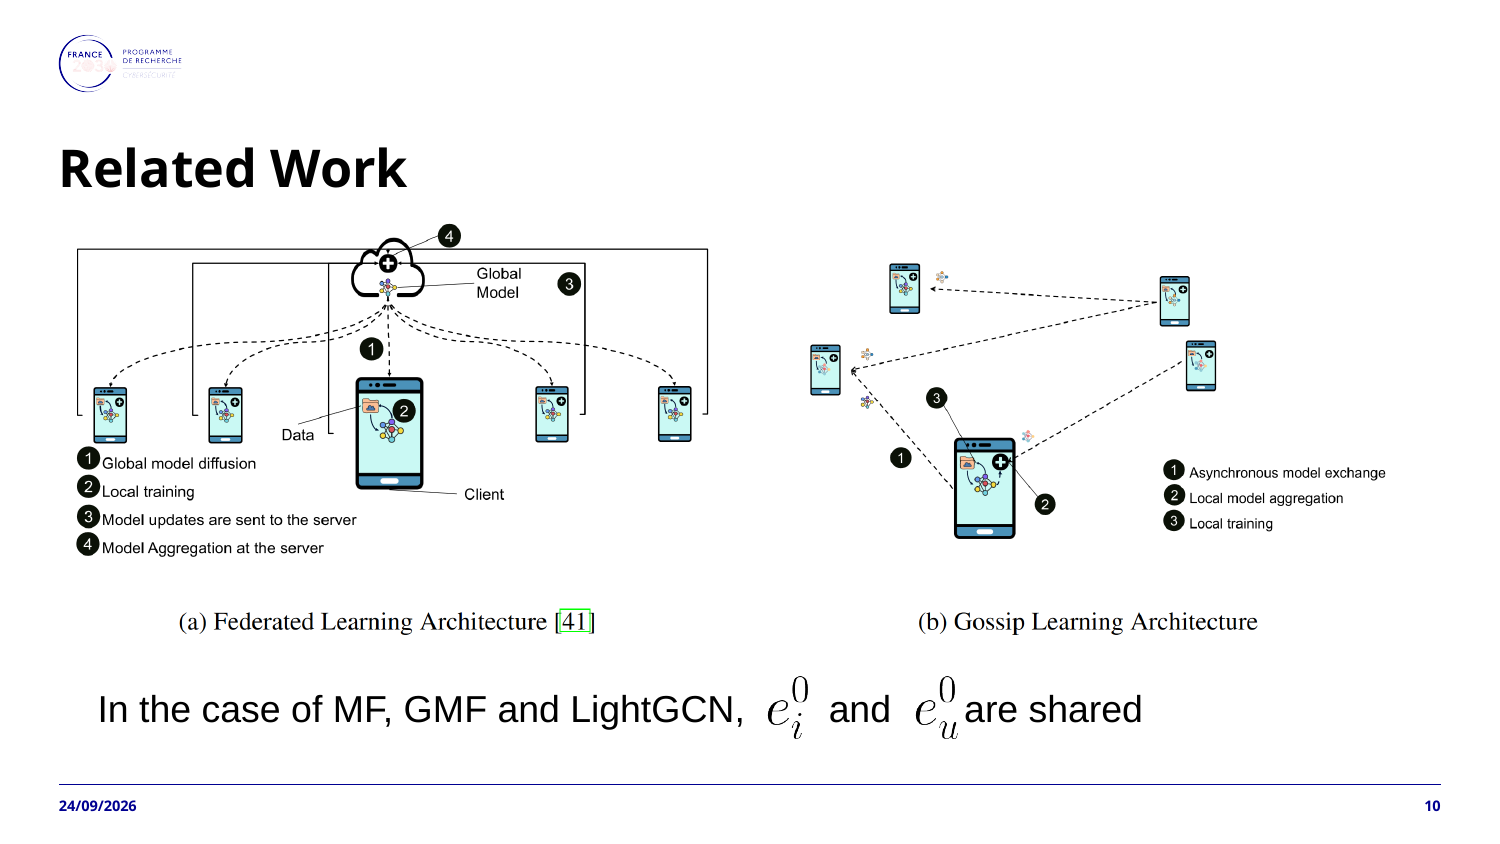

# Related Work
In the case of MF, GMF and LightGCN, and are shared